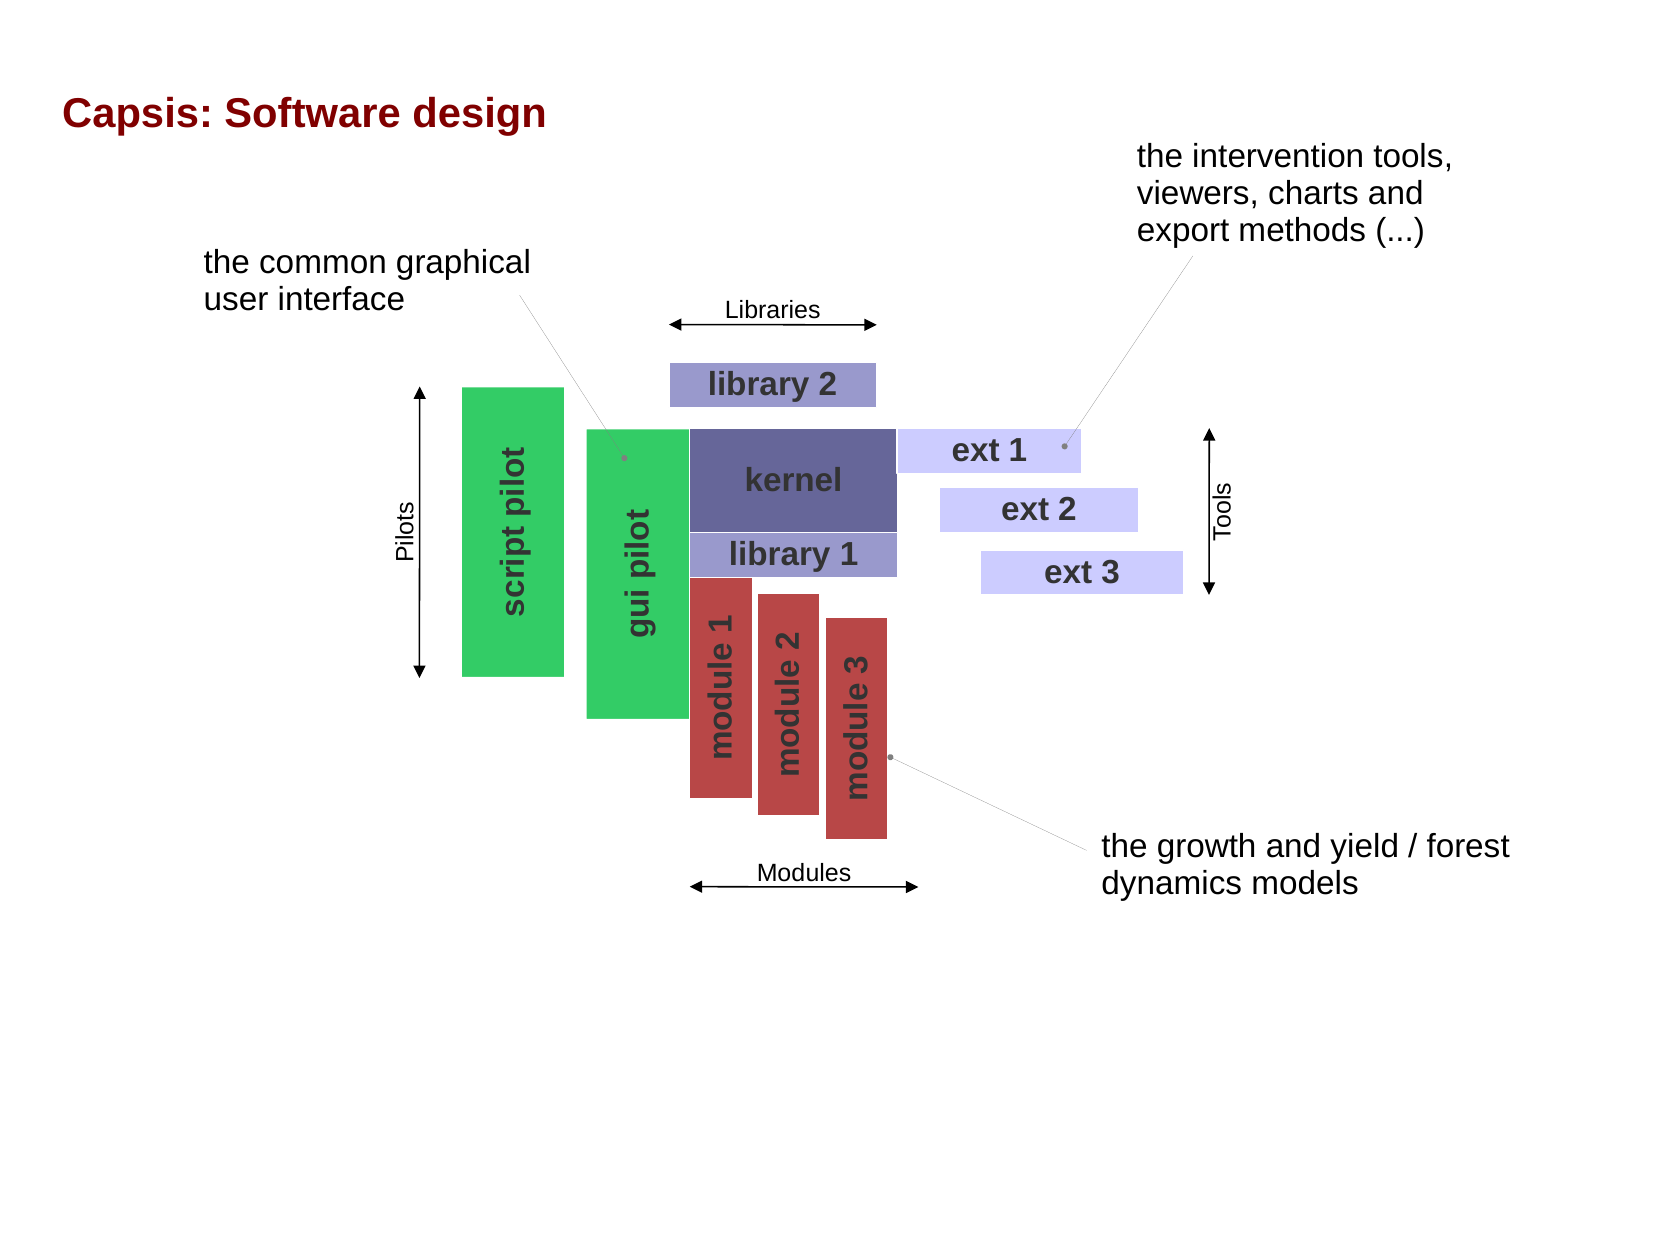

Capsis: Software design
the intervention tools, viewers, charts and export methods (...)
the common graphical user interface
Libraries
library 2
Pilots
Tools
kernel
ext 1
script pilot
ext 2
gui pilot
Library 1
library 1
ext 3
module 1
module 2
module 3
the growth and yield / forest dynamics models
Modules